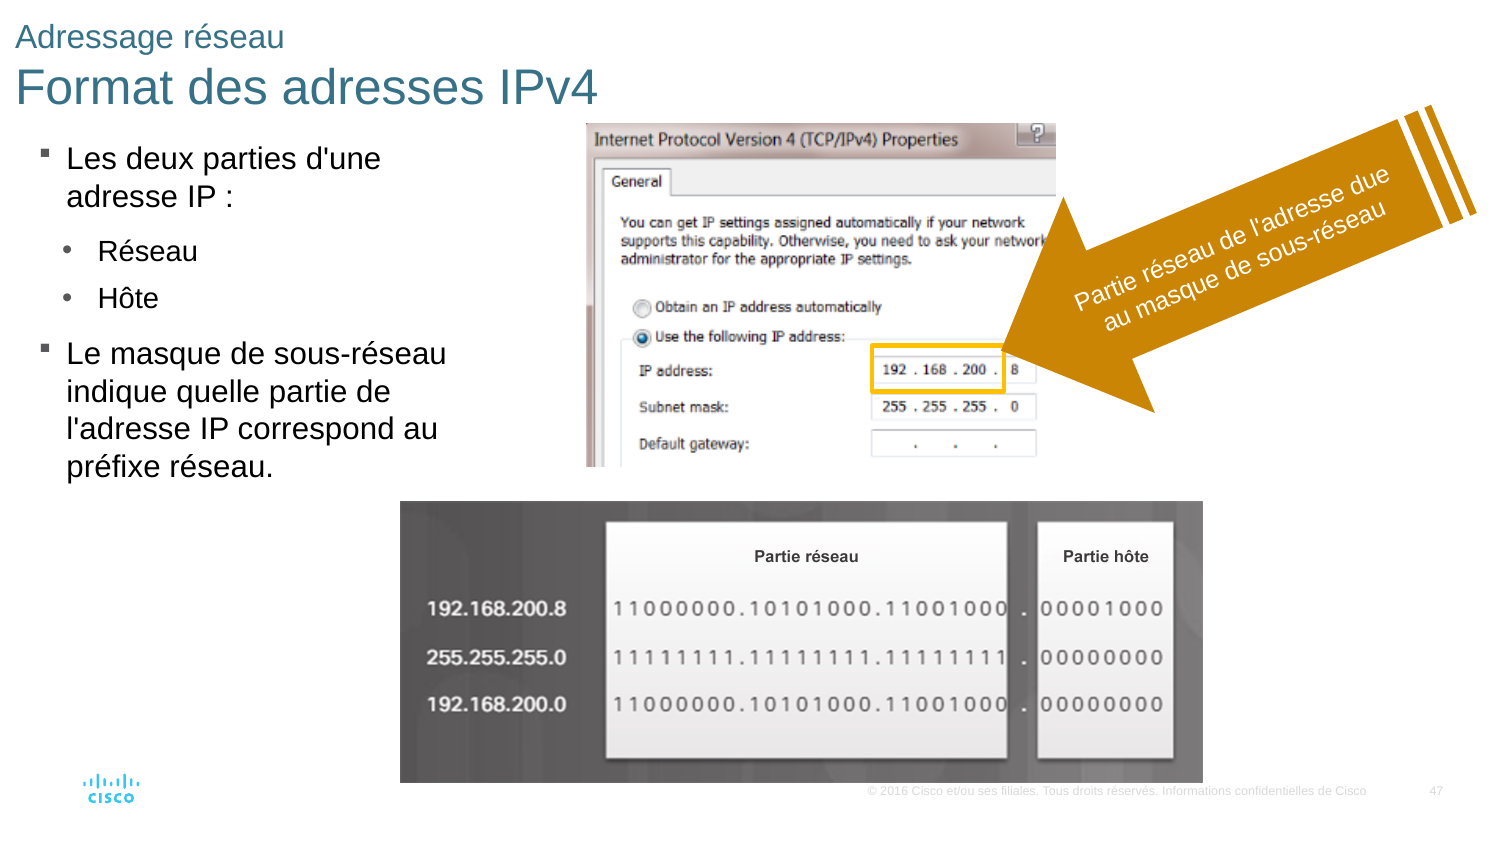

# Adressage réseau Format des adresses IPv4
Les deux parties d'une adresse IP :
Réseau
Hôte
Le masque de sous-réseau indique quelle partie de l'adresse IP correspond au préfixe réseau.
Partie réseau de l'adresse due au masque de sous-réseau